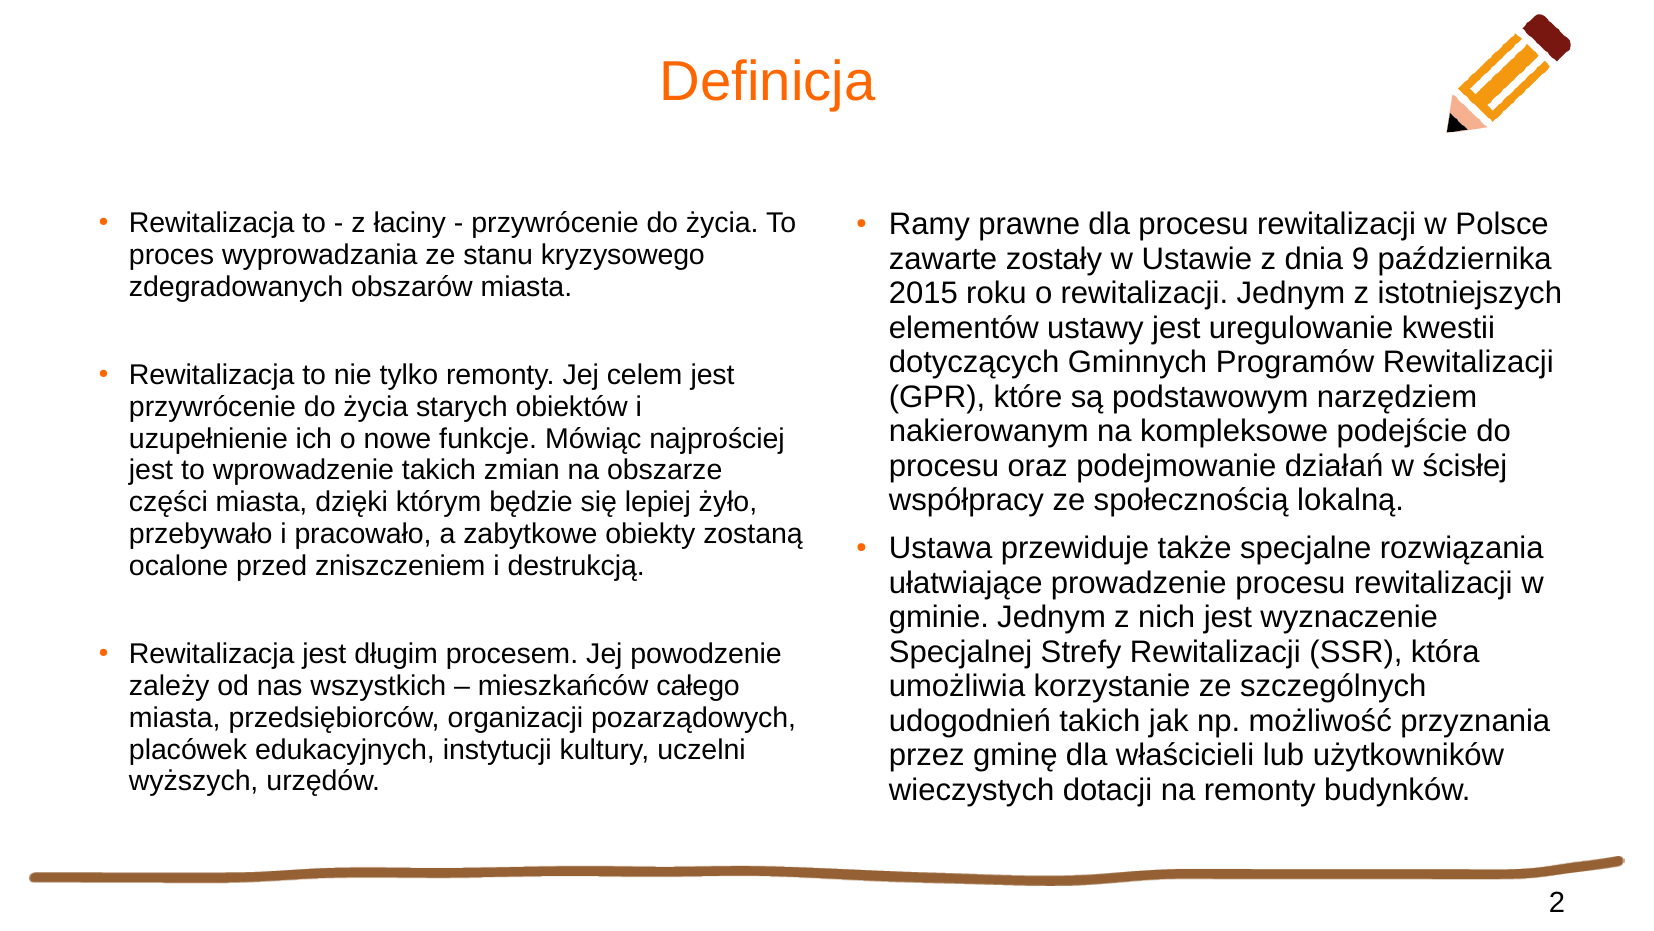

# Definicja
Rewitalizacja to - z łaciny - przywrócenie do życia. To proces wyprowadzania ze stanu kryzysowego zdegradowanych obszarów miasta.
Rewitalizacja to nie tylko remonty. Jej celem jest przywrócenie do życia starych obiektów i uzupełnienie ich o nowe funkcje. Mówiąc najprościej jest to wprowadzenie takich zmian na obszarze części miasta, dzięki którym będzie się lepiej żyło, przebywało i pracowało, a zabytkowe obiekty zostaną ocalone przed zniszczeniem i destrukcją.
Rewitalizacja jest długim procesem. Jej powodzenie zależy od nas wszystkich – mieszkańców całego miasta, przedsiębiorców, organizacji pozarządowych, placówek edukacyjnych, instytucji kultury, uczelni wyższych, urzędów.
Ramy prawne dla procesu rewitalizacji w Polsce zawarte zostały w Ustawie z dnia 9 października 2015 roku o rewitalizacji. Jednym z istotniejszych elementów ustawy jest uregulowanie kwestii dotyczących Gminnych Programów Rewitalizacji (GPR), które są podstawowym narzędziem nakierowanym na kompleksowe podejście do procesu oraz podejmowanie działań w ścisłej współpracy ze społecznością lokalną.
Ustawa przewiduje także specjalne rozwiązania ułatwiające prowadzenie procesu rewitalizacji w gminie. Jednym z nich jest wyznaczenie Specjalnej Strefy Rewitalizacji (SSR), która umożliwia korzystanie ze szczególnych udogodnień takich jak np. możliwość przyznania przez gminę dla właścicieli lub użytkowników wieczystych dotacji na remonty budynków.
2